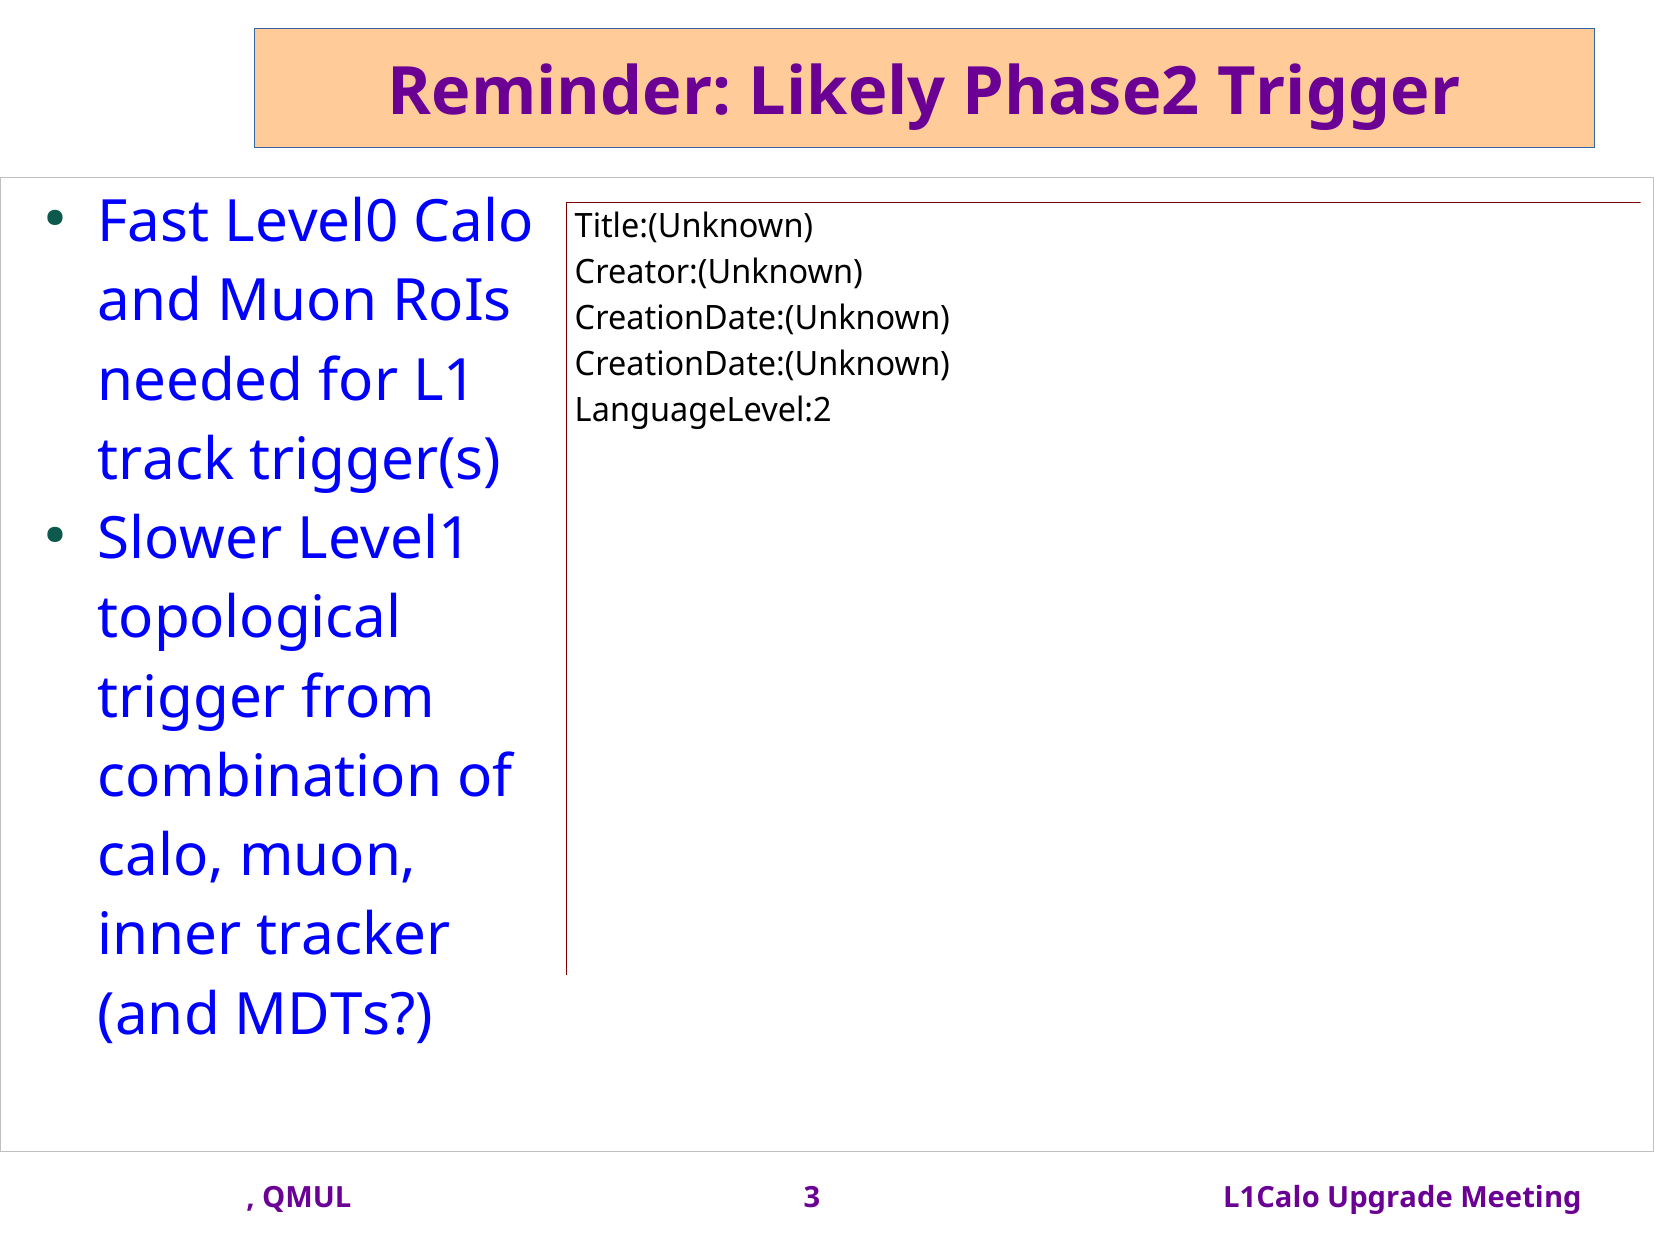

# Reminder: Likely Phase2 Trigger
Fast Level0 Calo and Muon RoIs needed for L1 track trigger(s)
Slower Level1 topological trigger from combination of calo, muon, inner tracker (and MDTs?)